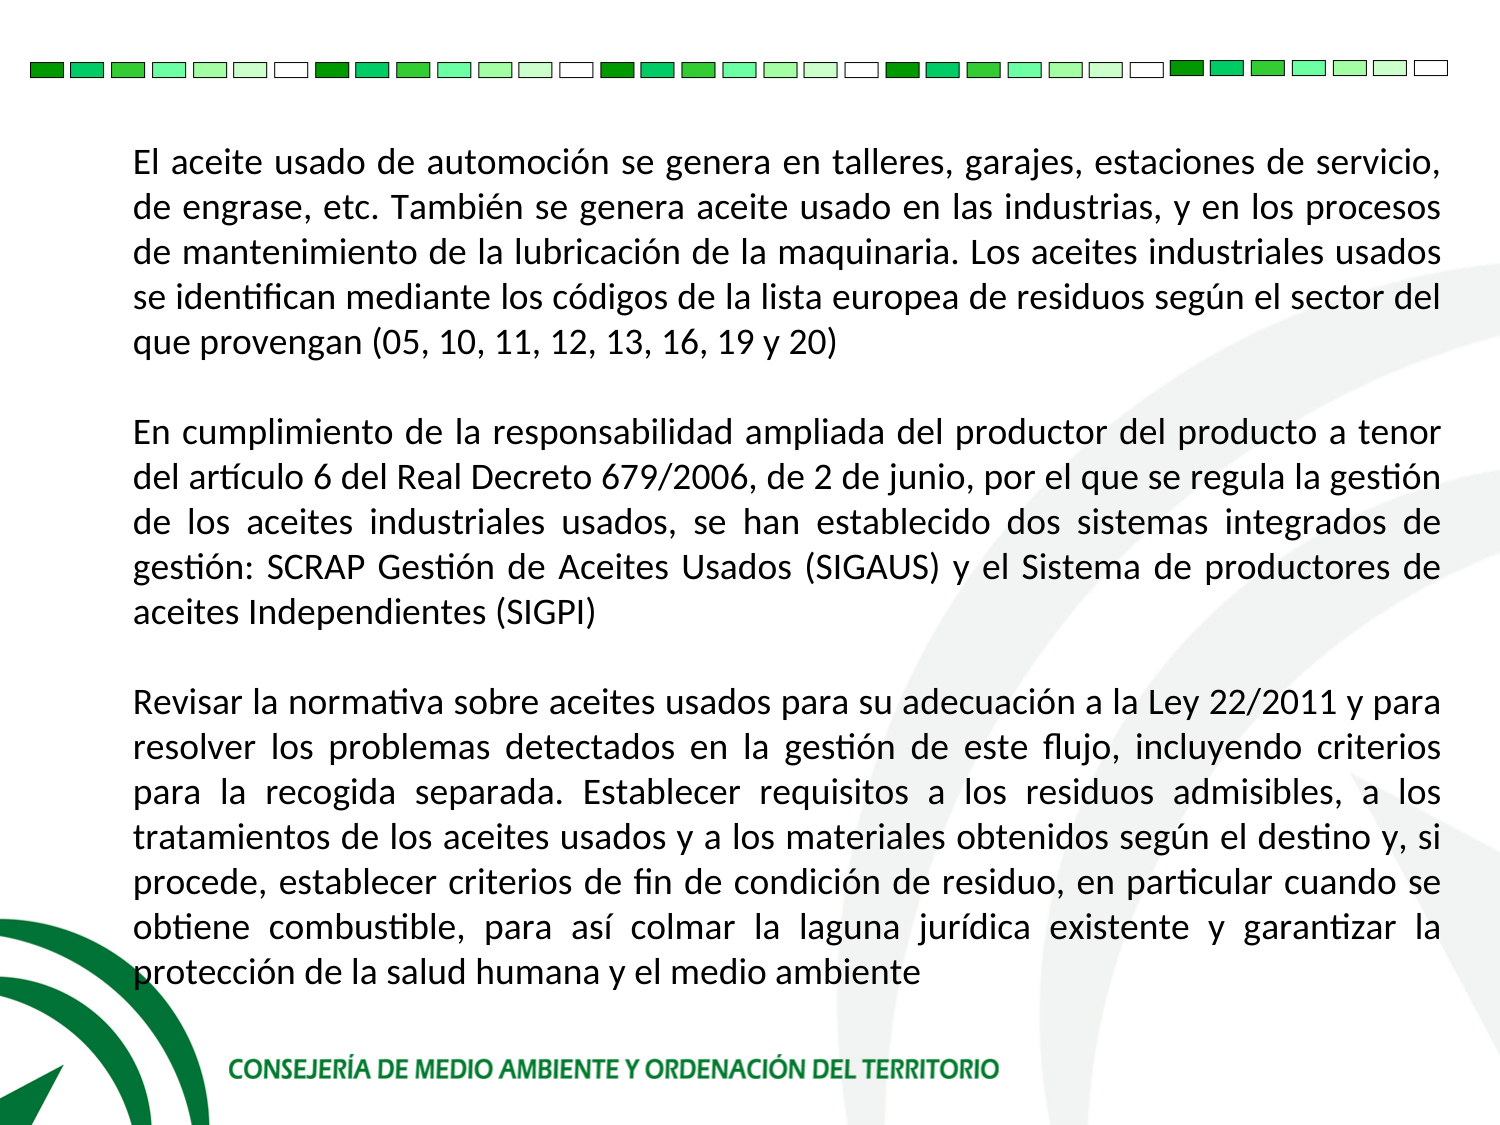

El aceite usado de automoción se genera en talleres, garajes, estaciones de servicio, de engrase, etc. También se genera aceite usado en las industrias, y en los procesos de mantenimiento de la lubricación de la maquinaria. Los aceites industriales usados se identifican mediante los códigos de la lista europea de residuos según el sector del que provengan (05, 10, 11, 12, 13, 16, 19 y 20)
En cumplimiento de la responsabilidad ampliada del productor del producto a tenor del artículo 6 del Real Decreto 679/2006, de 2 de junio, por el que se regula la gestión de los aceites industriales usados, se han establecido dos sistemas integrados de gestión: SCRAP Gestión de Aceites Usados (SIGAUS) y el Sistema de productores de aceites Independientes (SIGPI)
Revisar la normativa sobre aceites usados para su adecuación a la Ley 22/2011 y para resolver los problemas detectados en la gestión de este flujo, incluyendo criterios para la recogida separada. Establecer requisitos a los residuos admisibles, a los tratamientos de los aceites usados y a los materiales obtenidos según el destino y, si procede, establecer criterios de fin de condición de residuo, en particular cuando se obtiene combustible, para así colmar la laguna jurídica existente y garantizar la protección de la salud humana y el medio ambiente